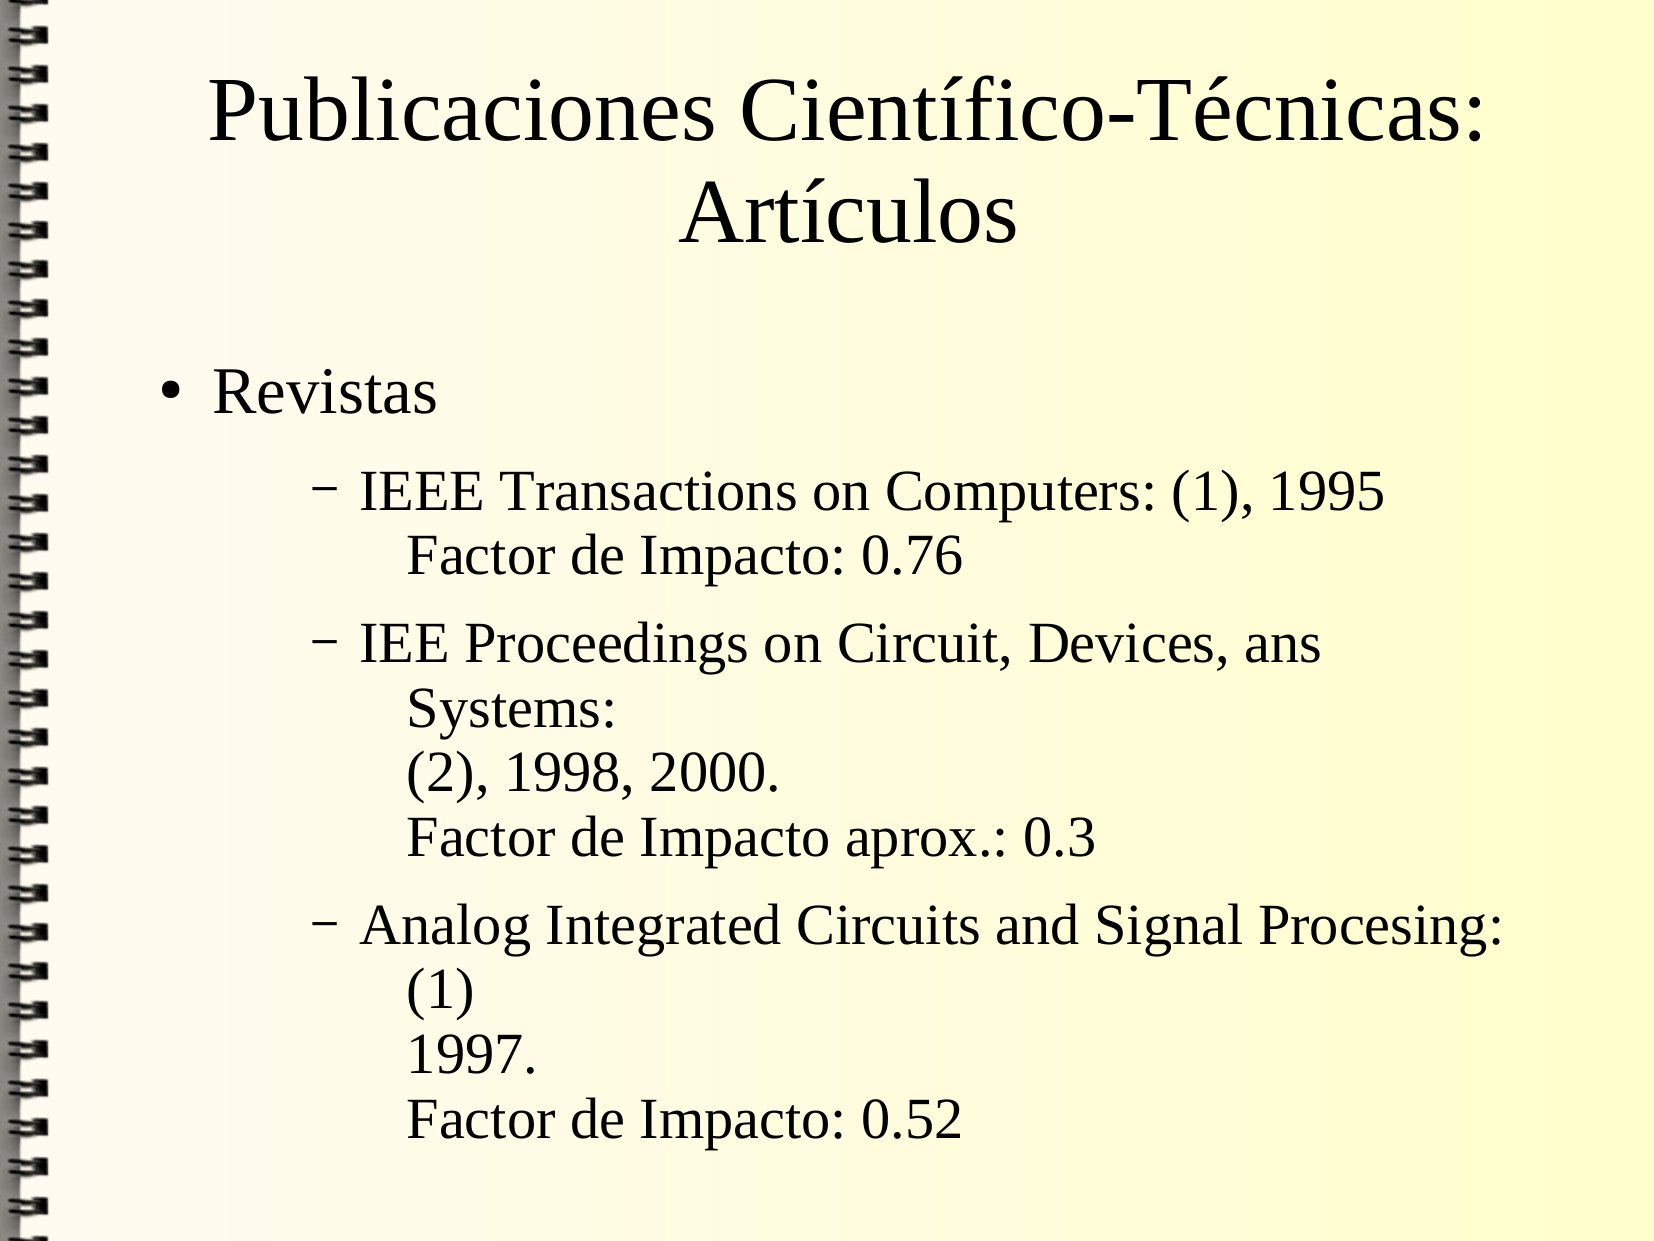

Publicaciones Científico-Técnicas: Artículos
# Revistas
IEEE Transactions on Computers: (1), 1995
Factor de Impacto: 0.76
IEE Proceedings on Circuit, Devices, ans Systems:
(2), 1998, 2000.
Factor de Impacto aprox.: 0.3
Analog Integrated Circuits and Signal Procesing: (1)
1997.
Factor de Impacto: 0.52